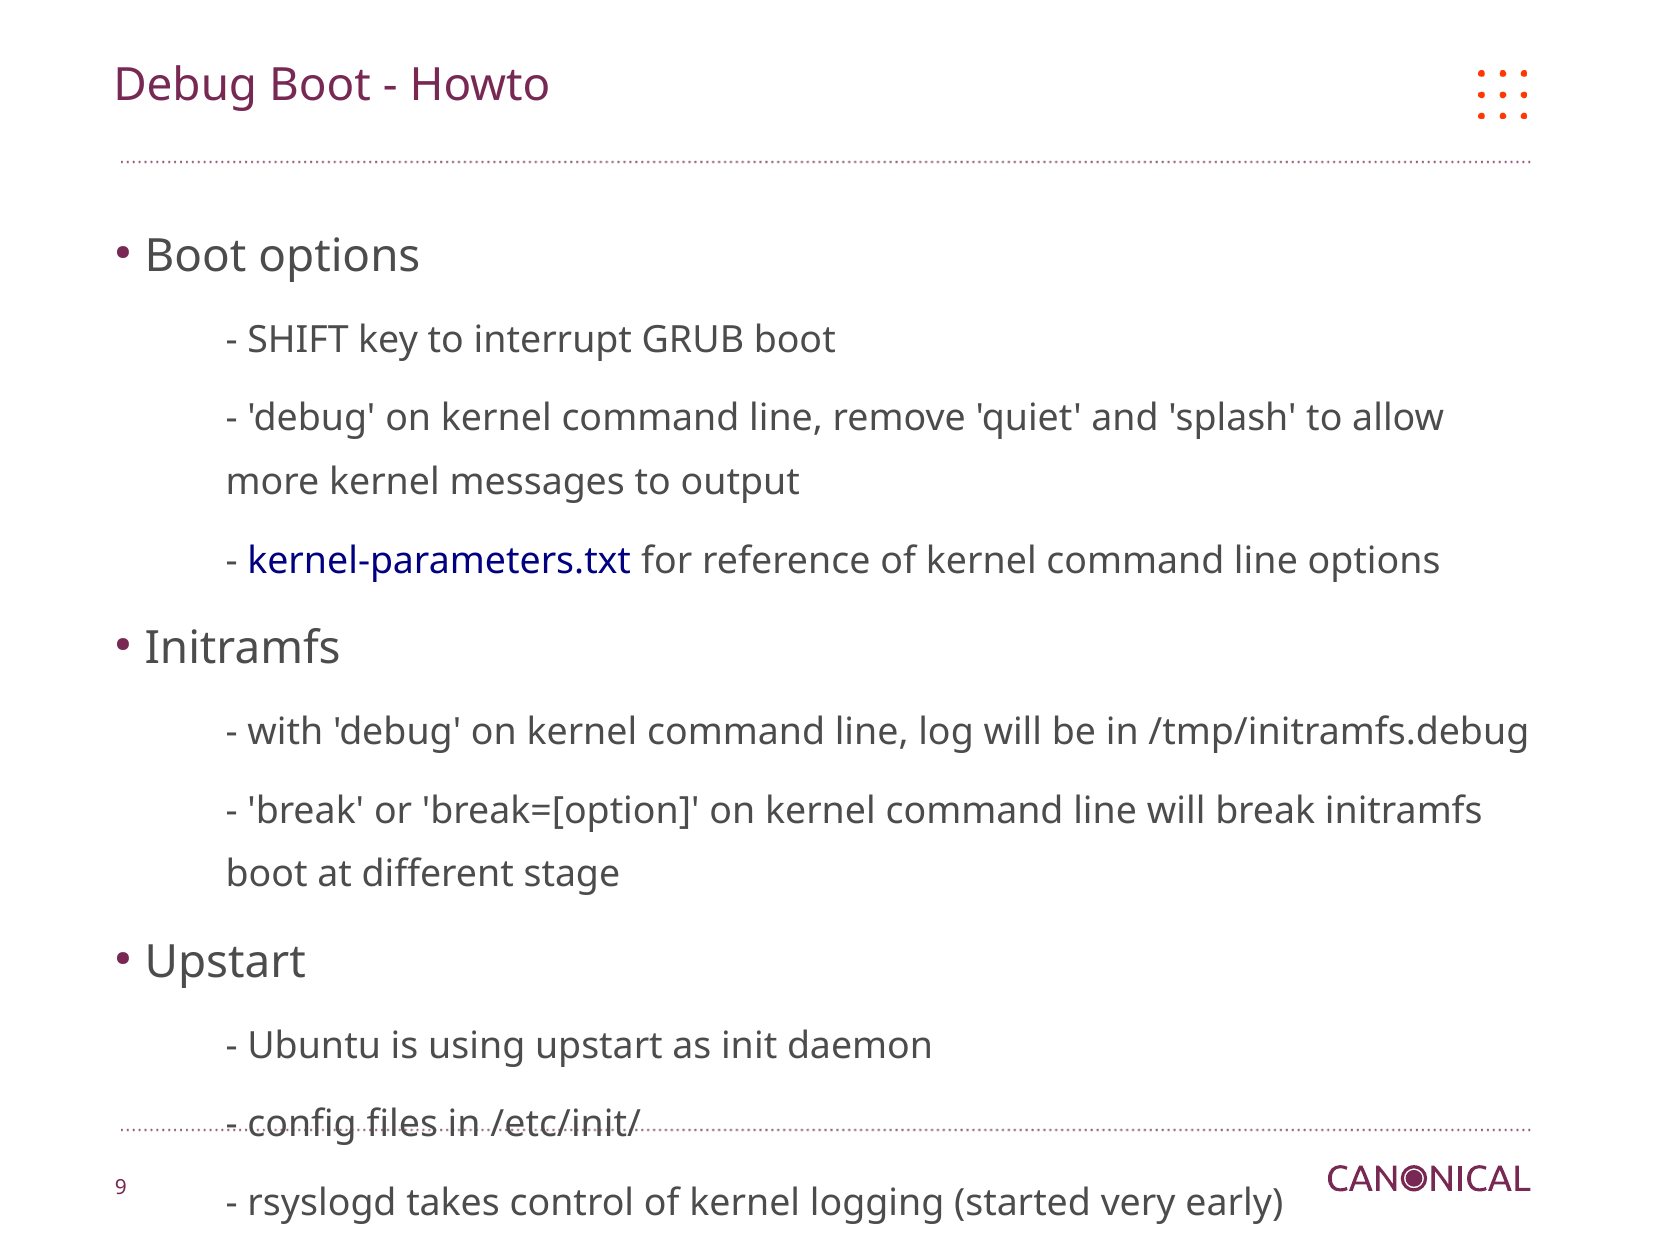

# Debug Boot - Howto
Boot options
- SHIFT key to interrupt GRUB boot
- 'debug' on kernel command line, remove 'quiet' and 'splash' to allow more kernel messages to output
- kernel-parameters.txt for reference of kernel command line options
Initramfs
- with 'debug' on kernel command line, log will be in /tmp/initramfs.debug
- 'break' or 'break=[option]' on kernel command line will break initramfs boot at different stage
Upstart
- Ubuntu is using upstart as init daemon
- config files in /etc/init/
- rsyslogd takes control of kernel logging (started very early)
- /etc/rsyslog.conf and /etc/rsyslog.d/*